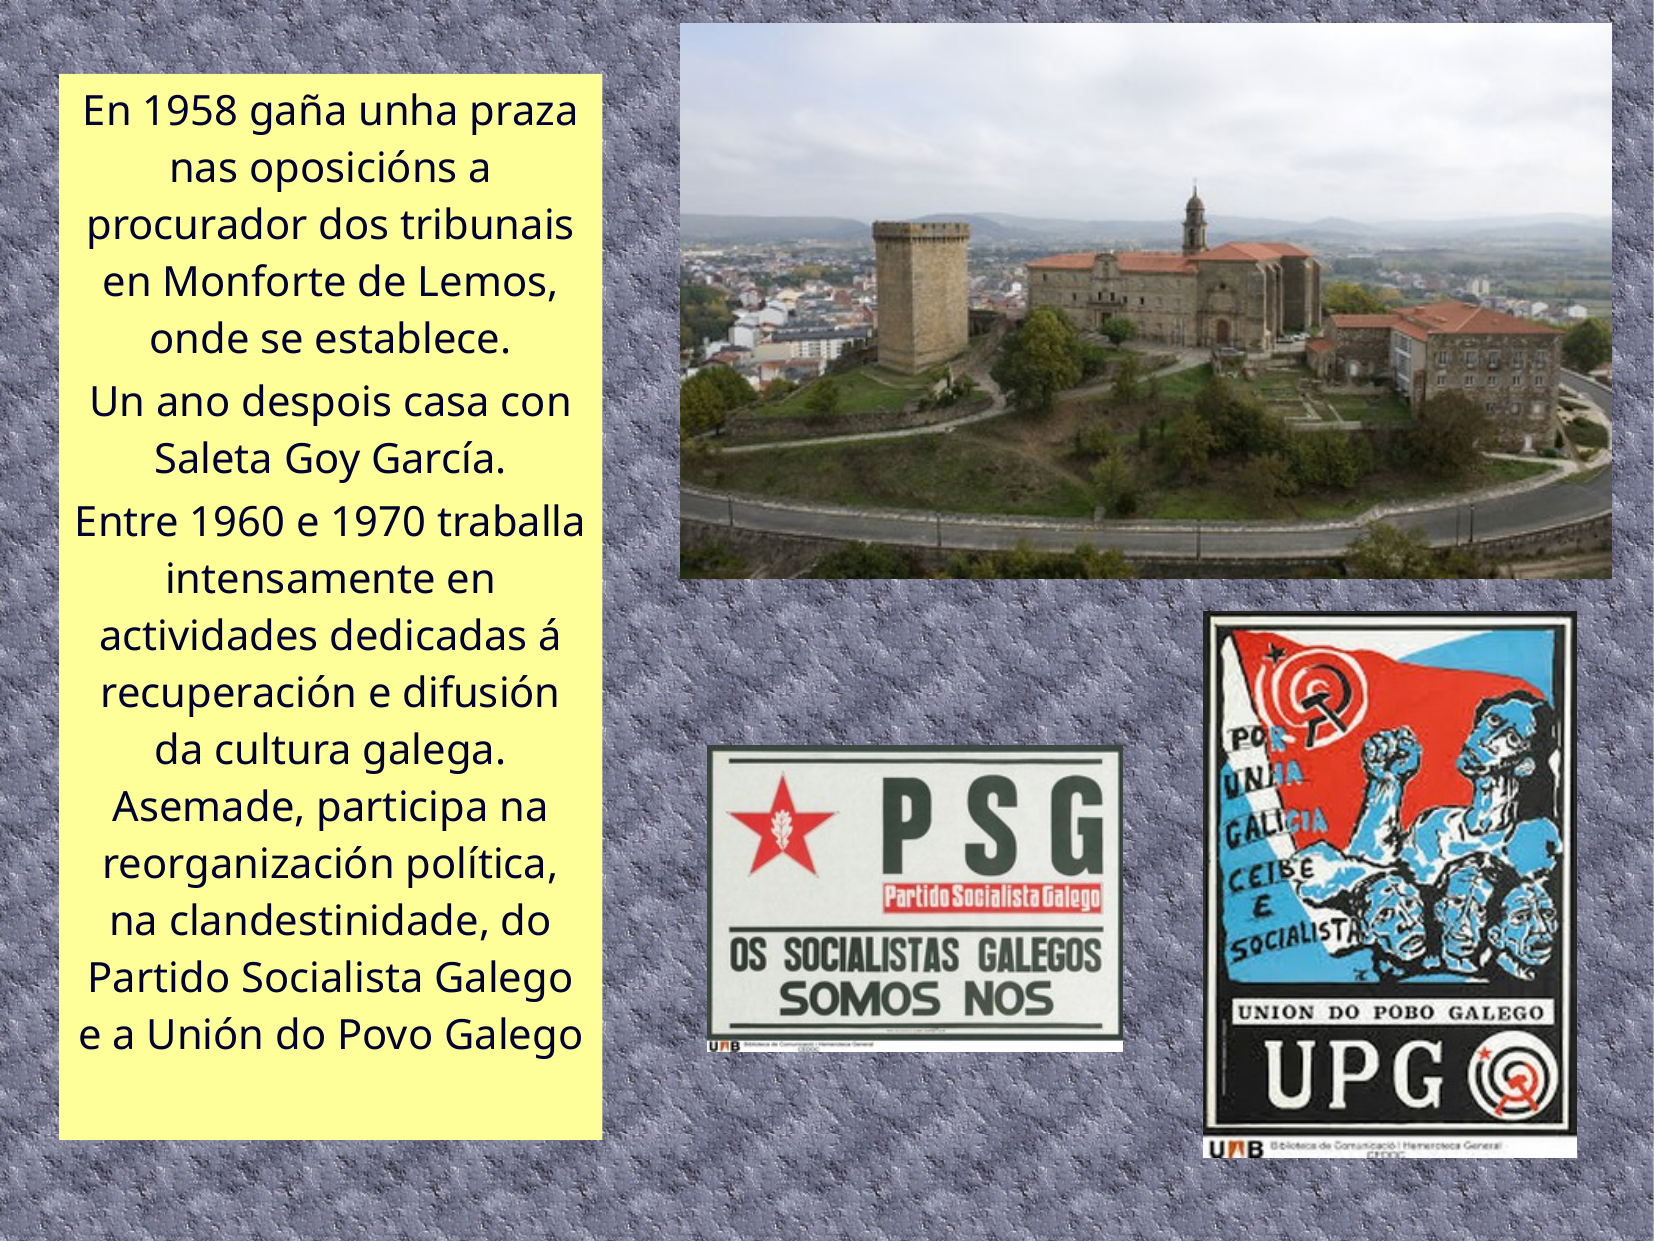

En 1958 gaña unha praza nas oposicións a procurador dos tribunais en Monforte de Lemos, onde se establece.
Un ano despois casa con Saleta Goy García.
Entre 1960 e 1970 traballa intensamente en actividades dedicadas á recuperación e difusión da cultura galega. Asemade, participa na reorganización política, na clandestinidade, do Partido Socialista Galego e a Unión do Povo Galego